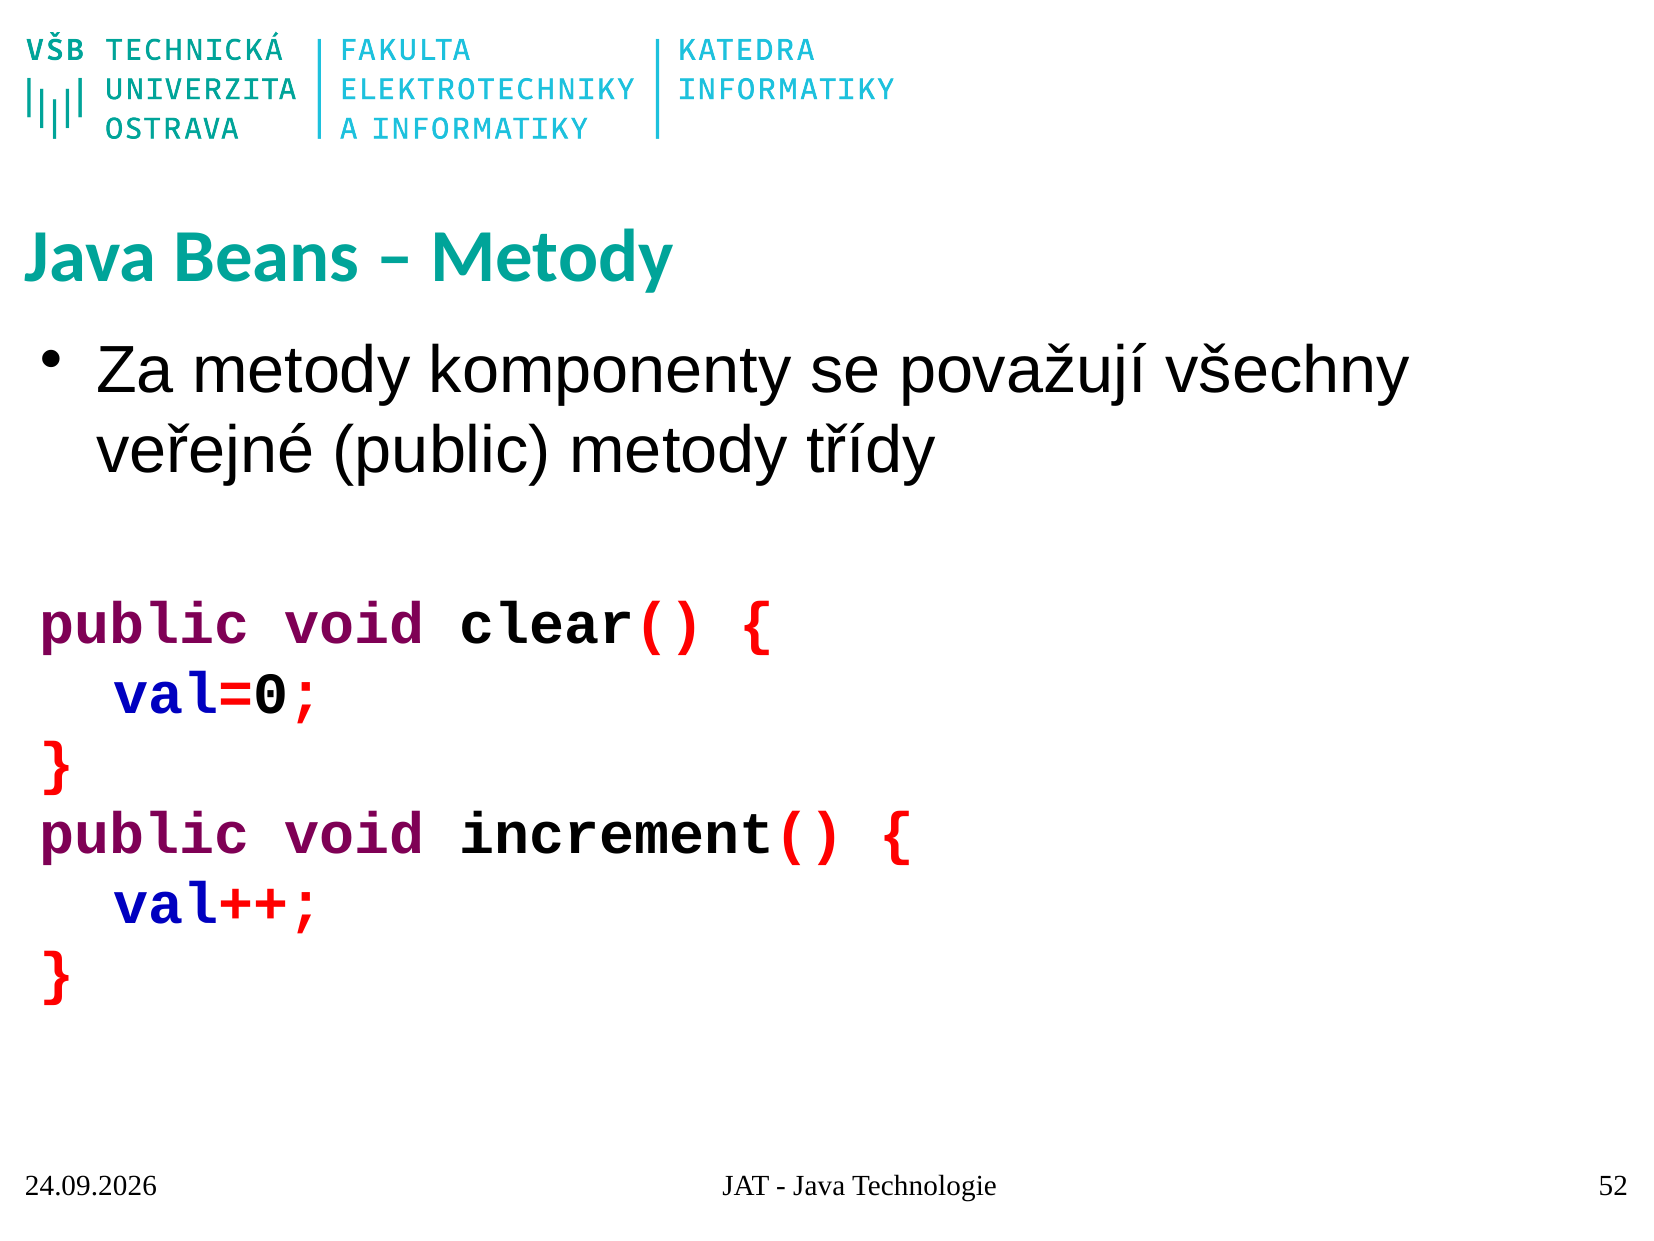

Java Beans – Metody
# Za metody komponenty se považují všechny veřejné (public) metody třídy
public void clear() {
	val=0;
}
public void increment() {
	val++;
}
JAT - Java Technologie
52